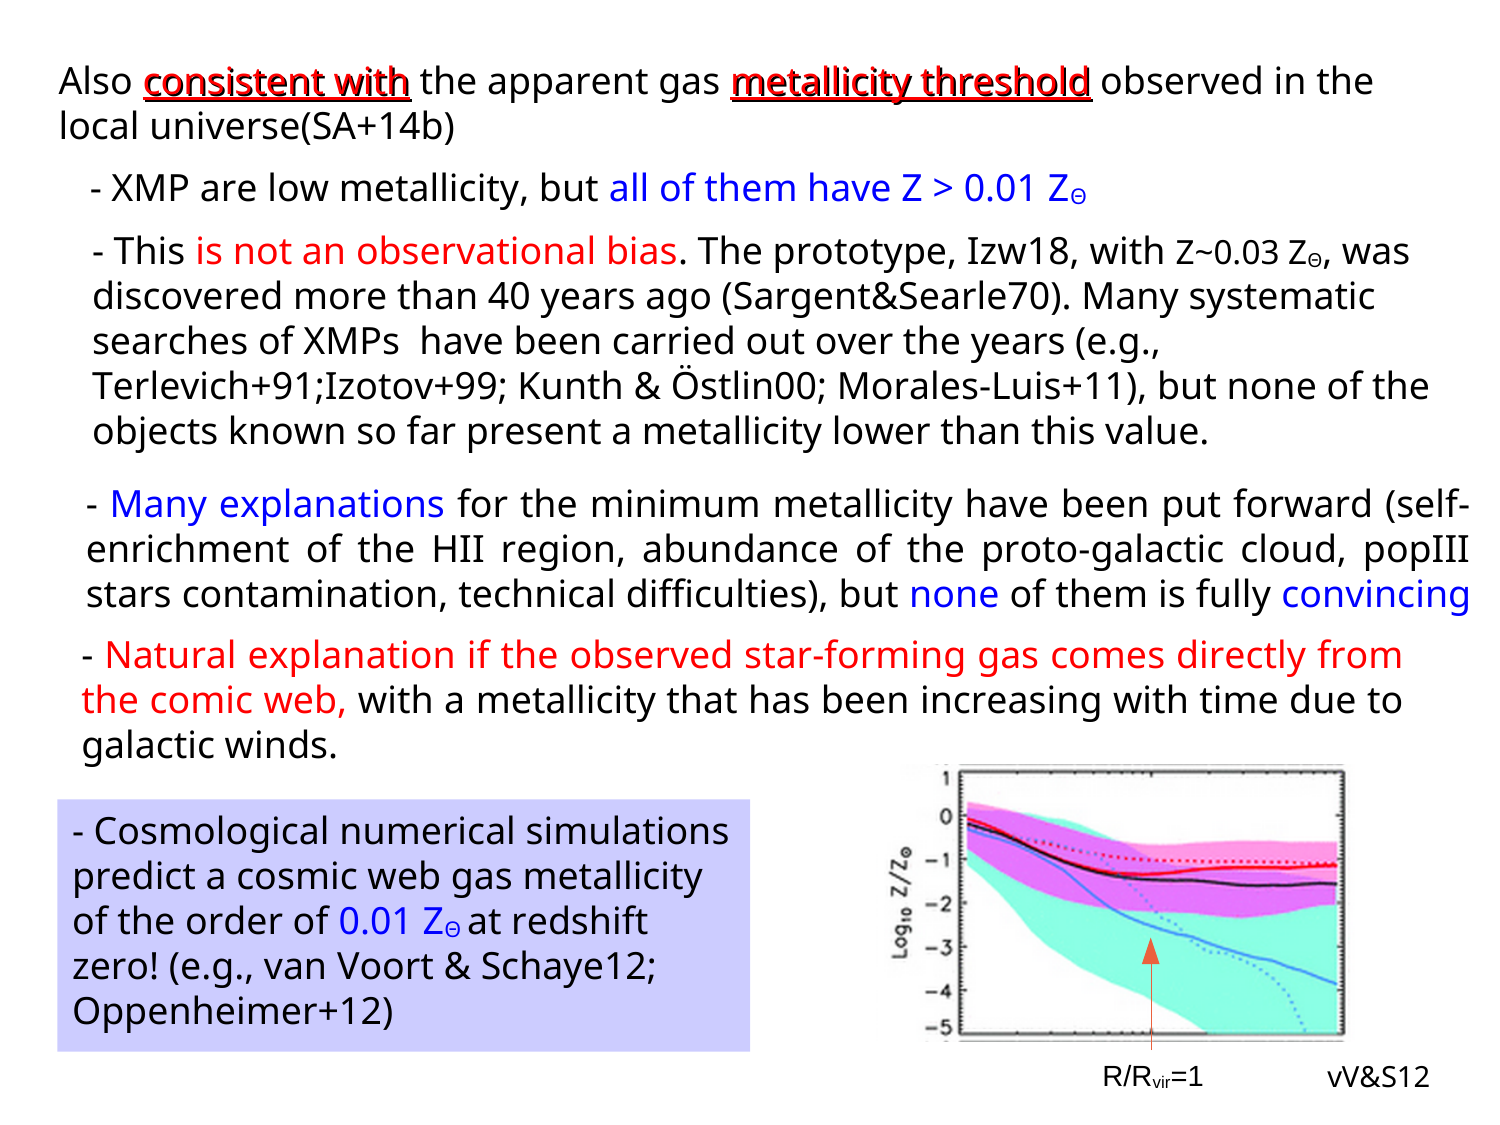

Also consistent with the apparent gas metallicity threshold observed in the local universe(SA+14b)
- XMP are low metallicity, but all of them have Z > 0.01 ZΘ
- This is not an observational bias. The prototype, Izw18, with Z~0.03 ZΘ, was discovered more than 40 years ago (Sargent&Searle70). Many systematic searches of XMPs have been carried out over the years (e.g., Terlevich+91;Izotov+99; Kunth & Östlin00; Morales-Luis+11), but none of the objects known so far present a metallicity lower than this value.
- Many explanations for the minimum metallicity have been put forward (self-enrichment of the HII region, abundance of the proto-galactic cloud, popIII stars contamination, technical difficulties), but none of them is fully convincing
- Natural explanation if the observed star-forming gas comes directly from the comic web, with a metallicity that has been increasing with time due to galactic winds.
- Cosmological numerical simulations predict a cosmic web gas metallicity of the order of 0.01 ZΘ at redshift zero! (e.g., van Voort & Schaye12; Oppenheimer+12)
R/Rvir=1
vV&S12